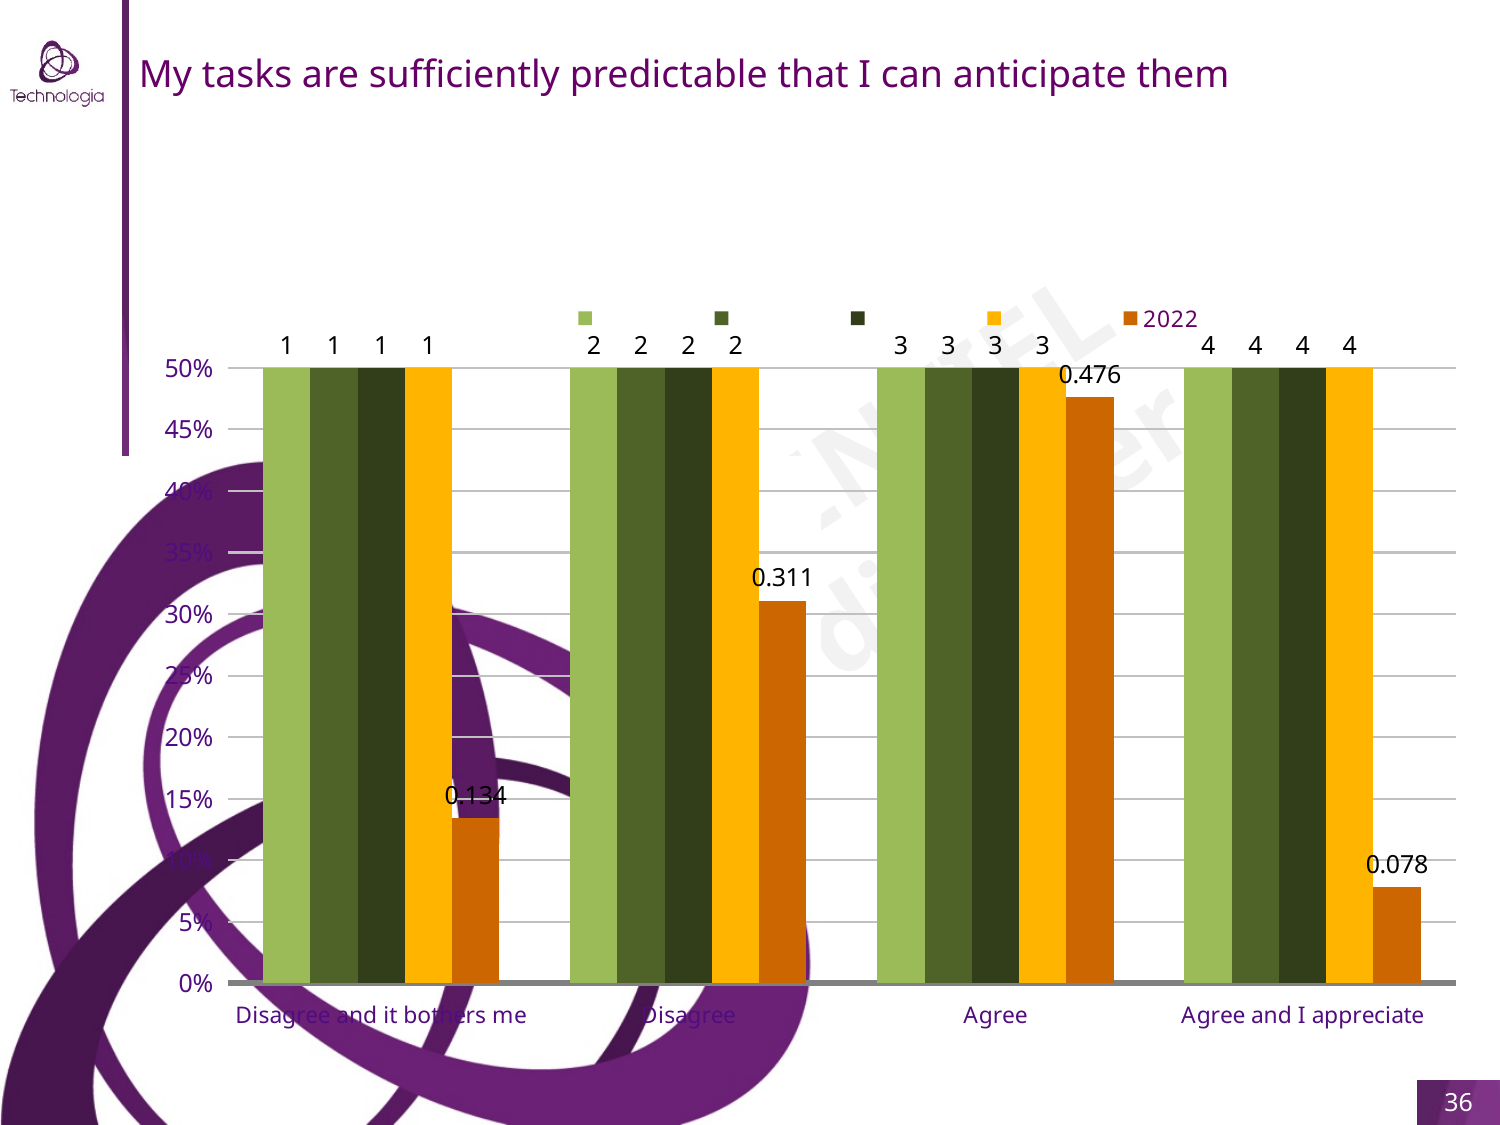

# My tasks are sufficiently predictable that I can anticipate them
[unsupported chart]